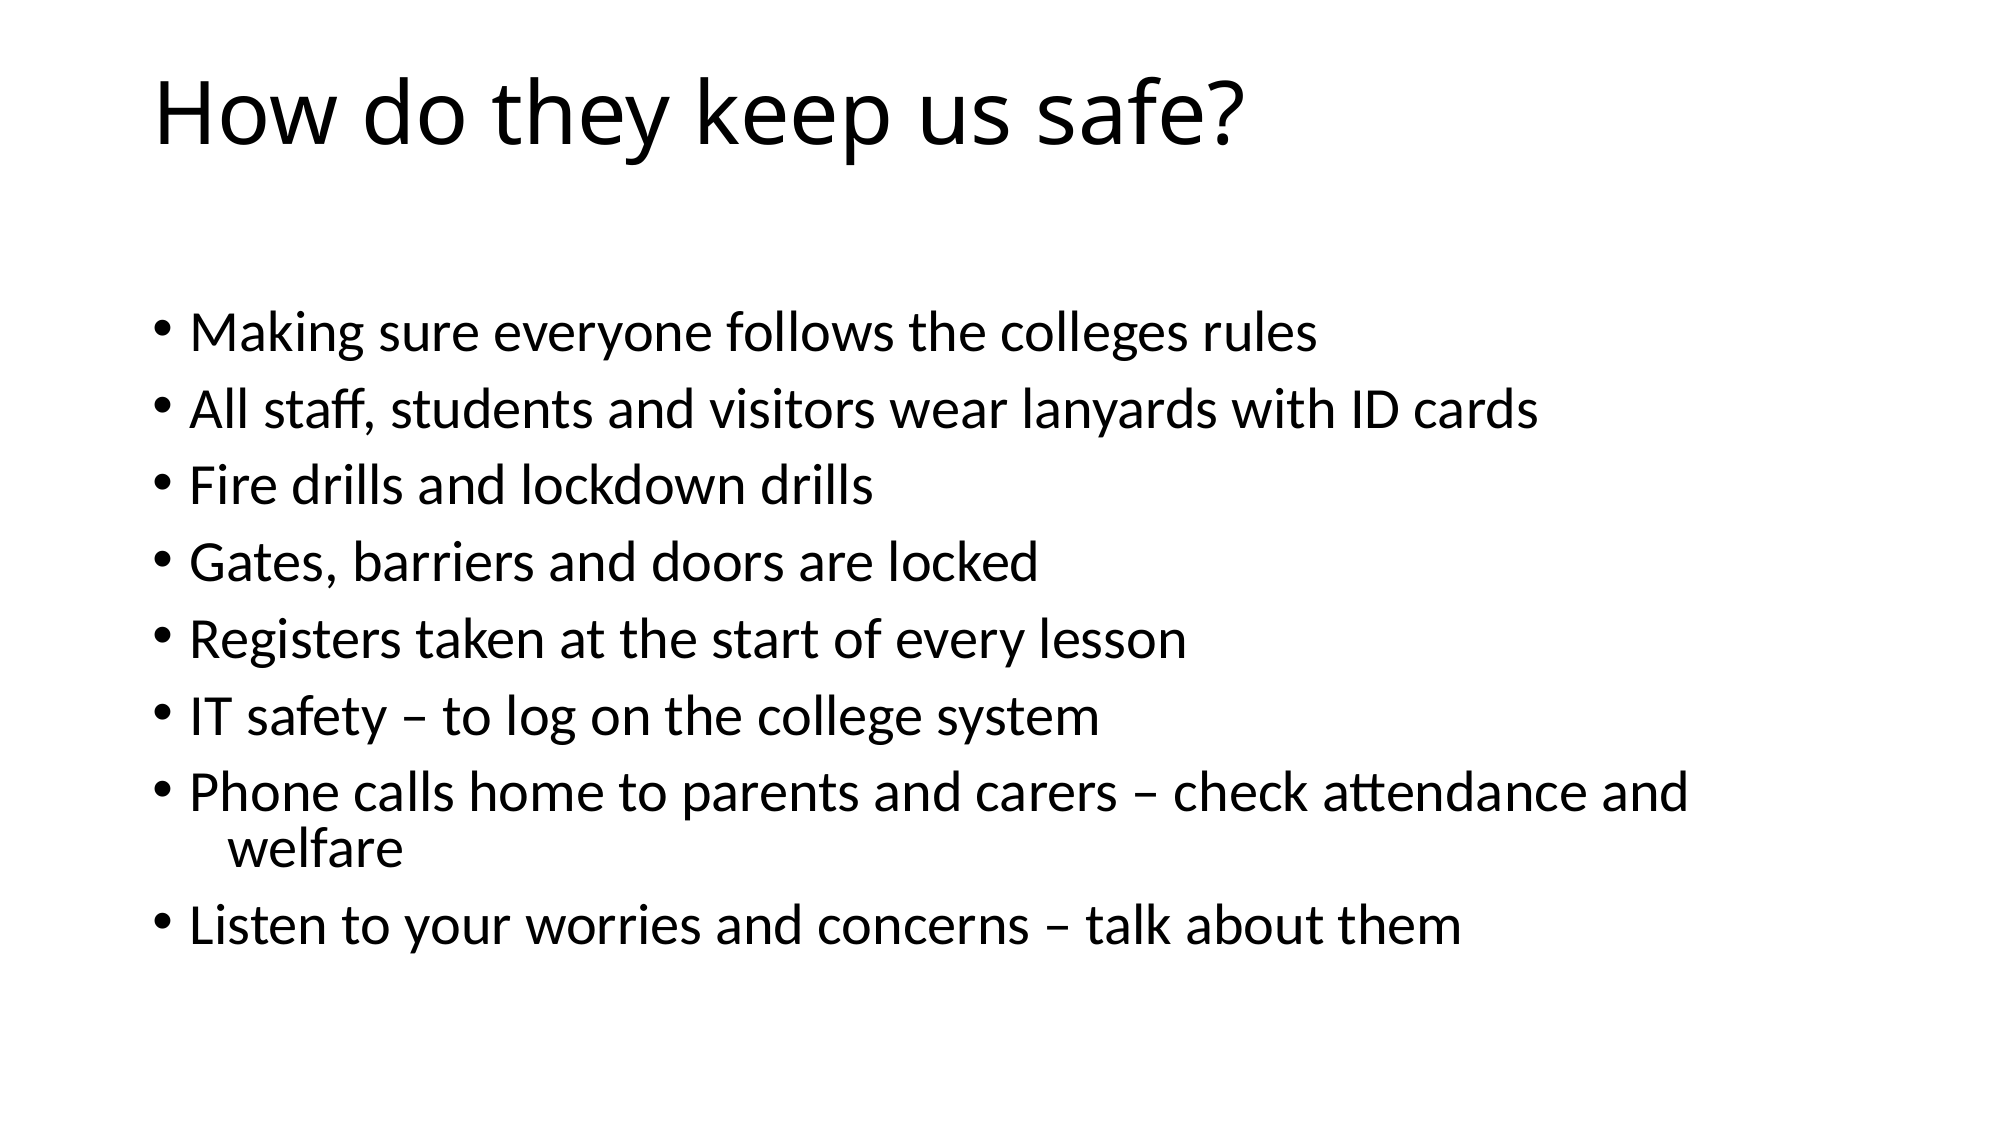

# How do they keep us safe?
Making sure everyone follows the colleges rules
All staff, students and visitors wear lanyards with ID cards
Fire drills and lockdown drills
Gates, barriers and doors are locked
Registers taken at the start of every lesson
IT safety – to log on the college system
Phone calls home to parents and carers – check attendance and welfare
Listen to your worries and concerns – talk about them